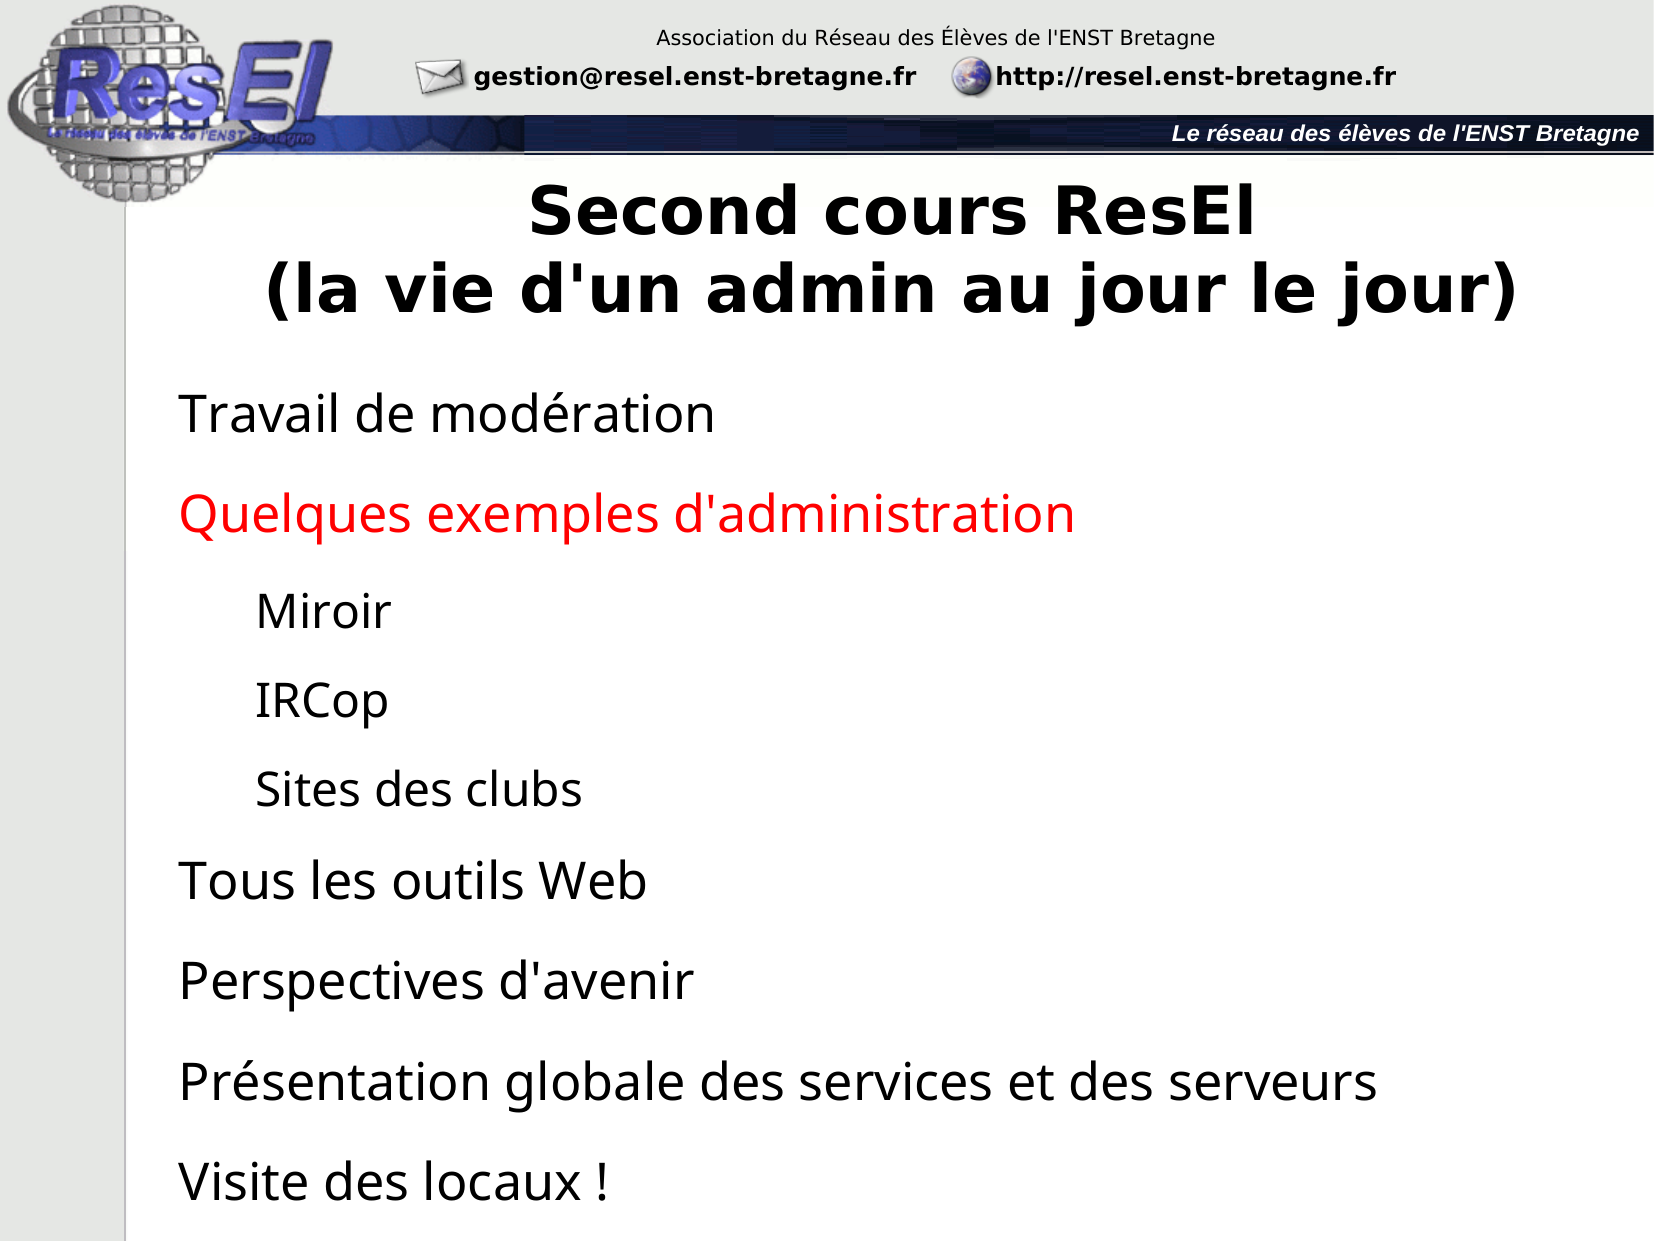

# Second cours ResEl (la vie d'un admin au jour le jour)
Travail de modération
Quelques exemples d'administration
Miroir
IRCop
Sites des clubs
Tous les outils Web
Perspectives d'avenir
Présentation globale des services et des serveurs
Visite des locaux !